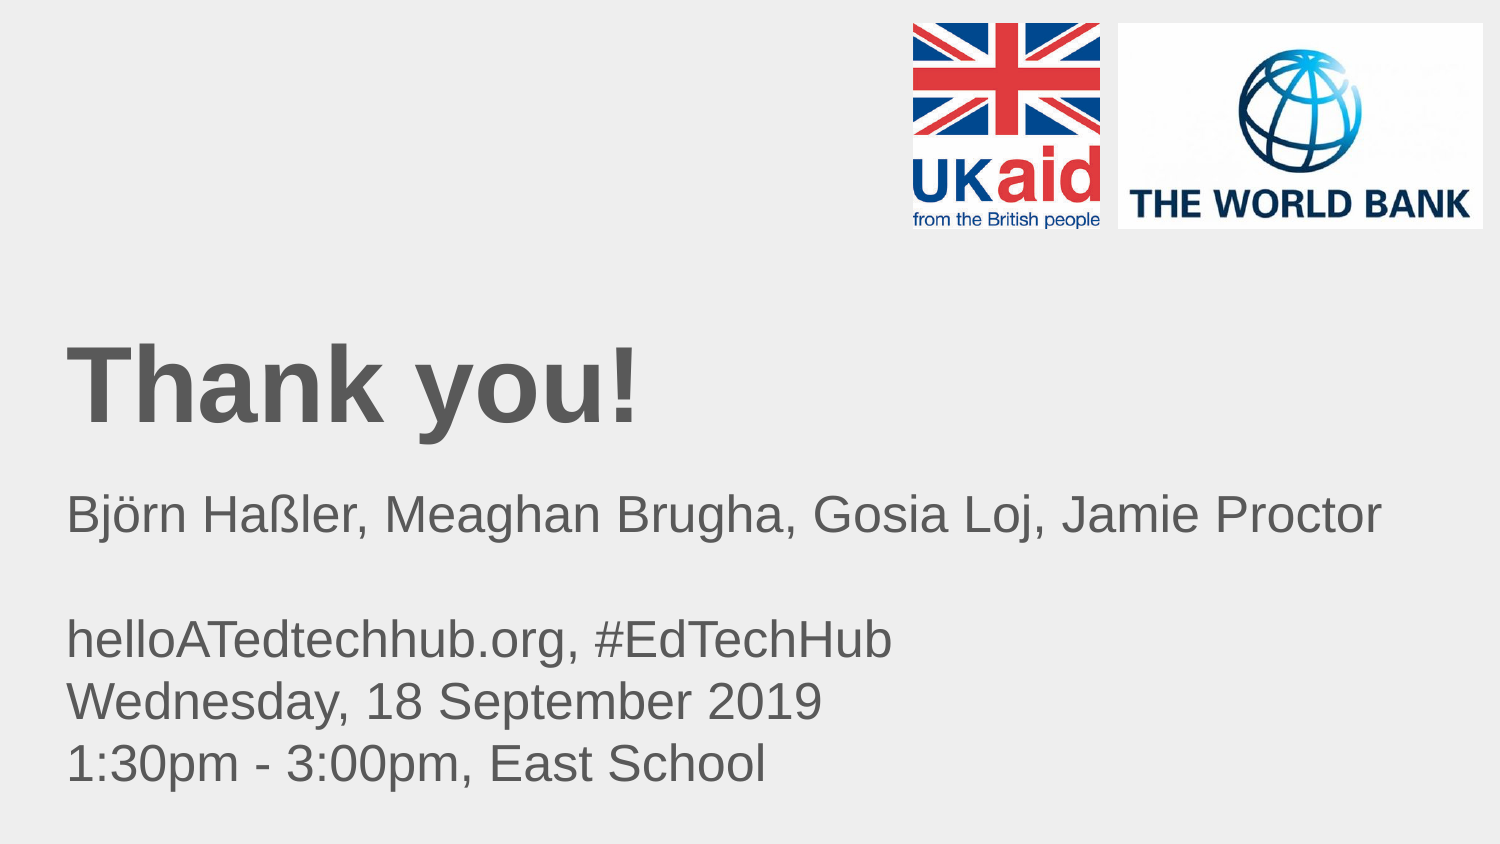

# Thank you!
Björn Haßler, Meaghan Brugha, Gosia Loj, Jamie Proctor
helloATedtechhub.org, #EdTechHub
Wednesday, 18 September 2019
1:30pm - 3:00pm, East School